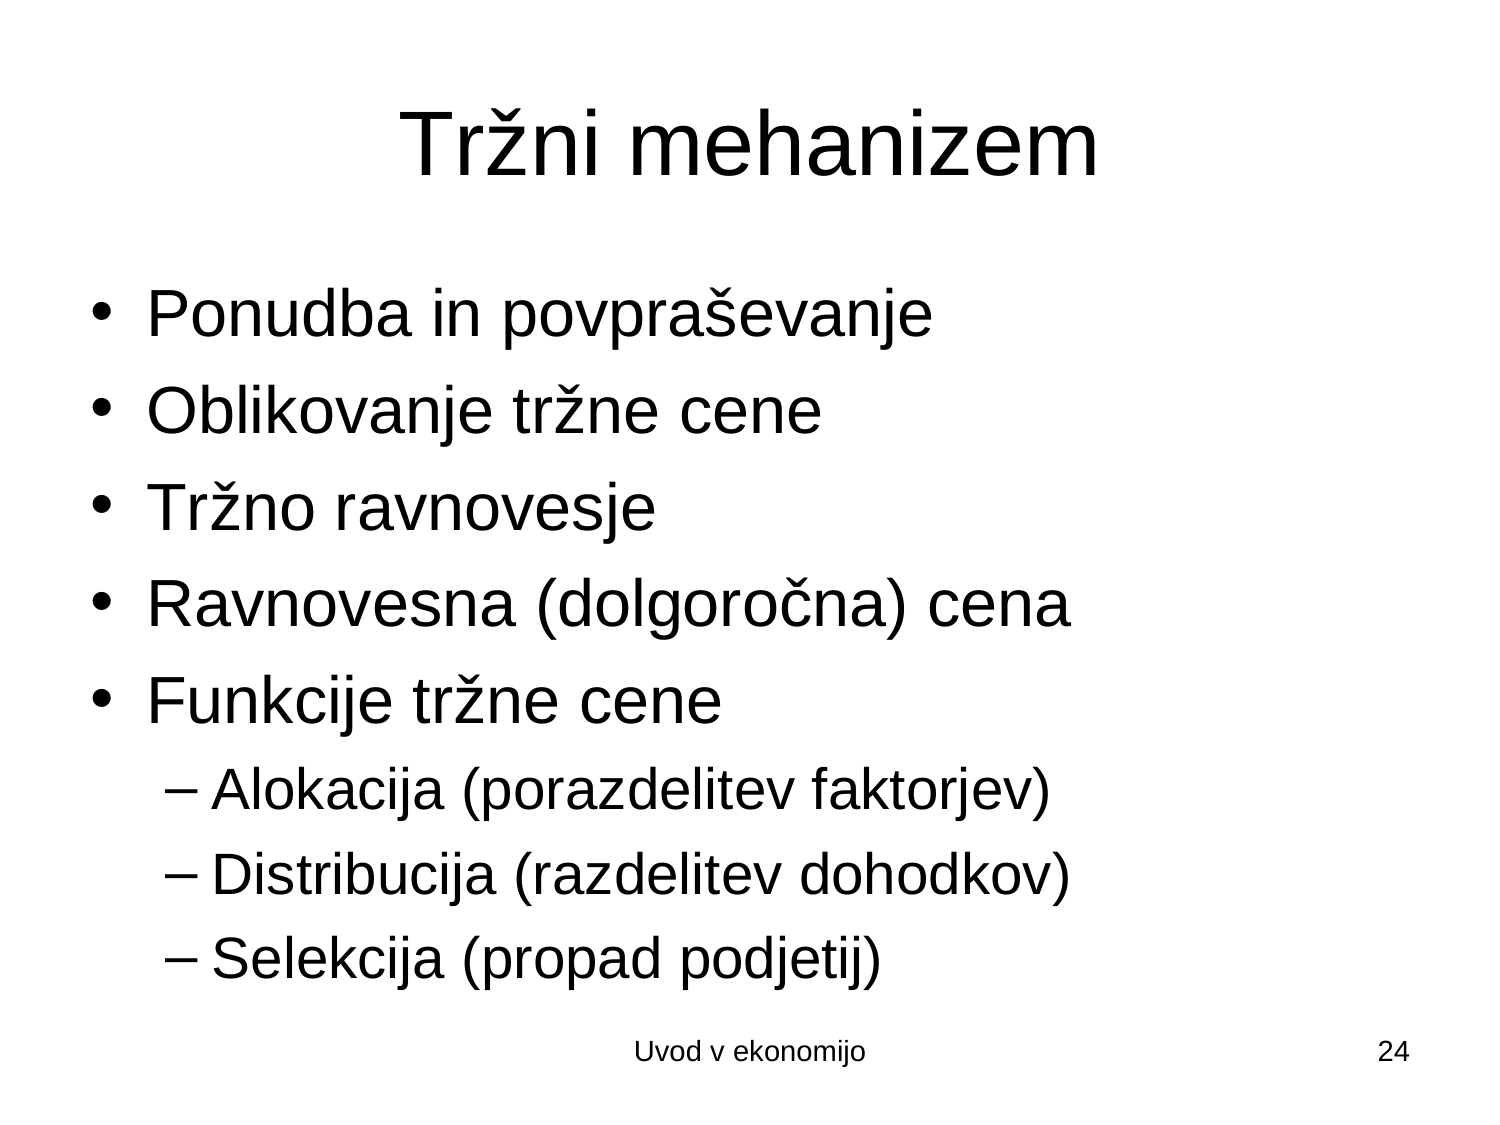

# Tržni mehanizem
Ponudba in povpraševanje
Oblikovanje tržne cene
Tržno ravnovesje
Ravnovesna (dolgoročna) cena
Funkcije tržne cene
Alokacija (porazdelitev faktorjev)
Distribucija (razdelitev dohodkov)
Selekcija (propad podjetij)
Uvod v ekonomijo